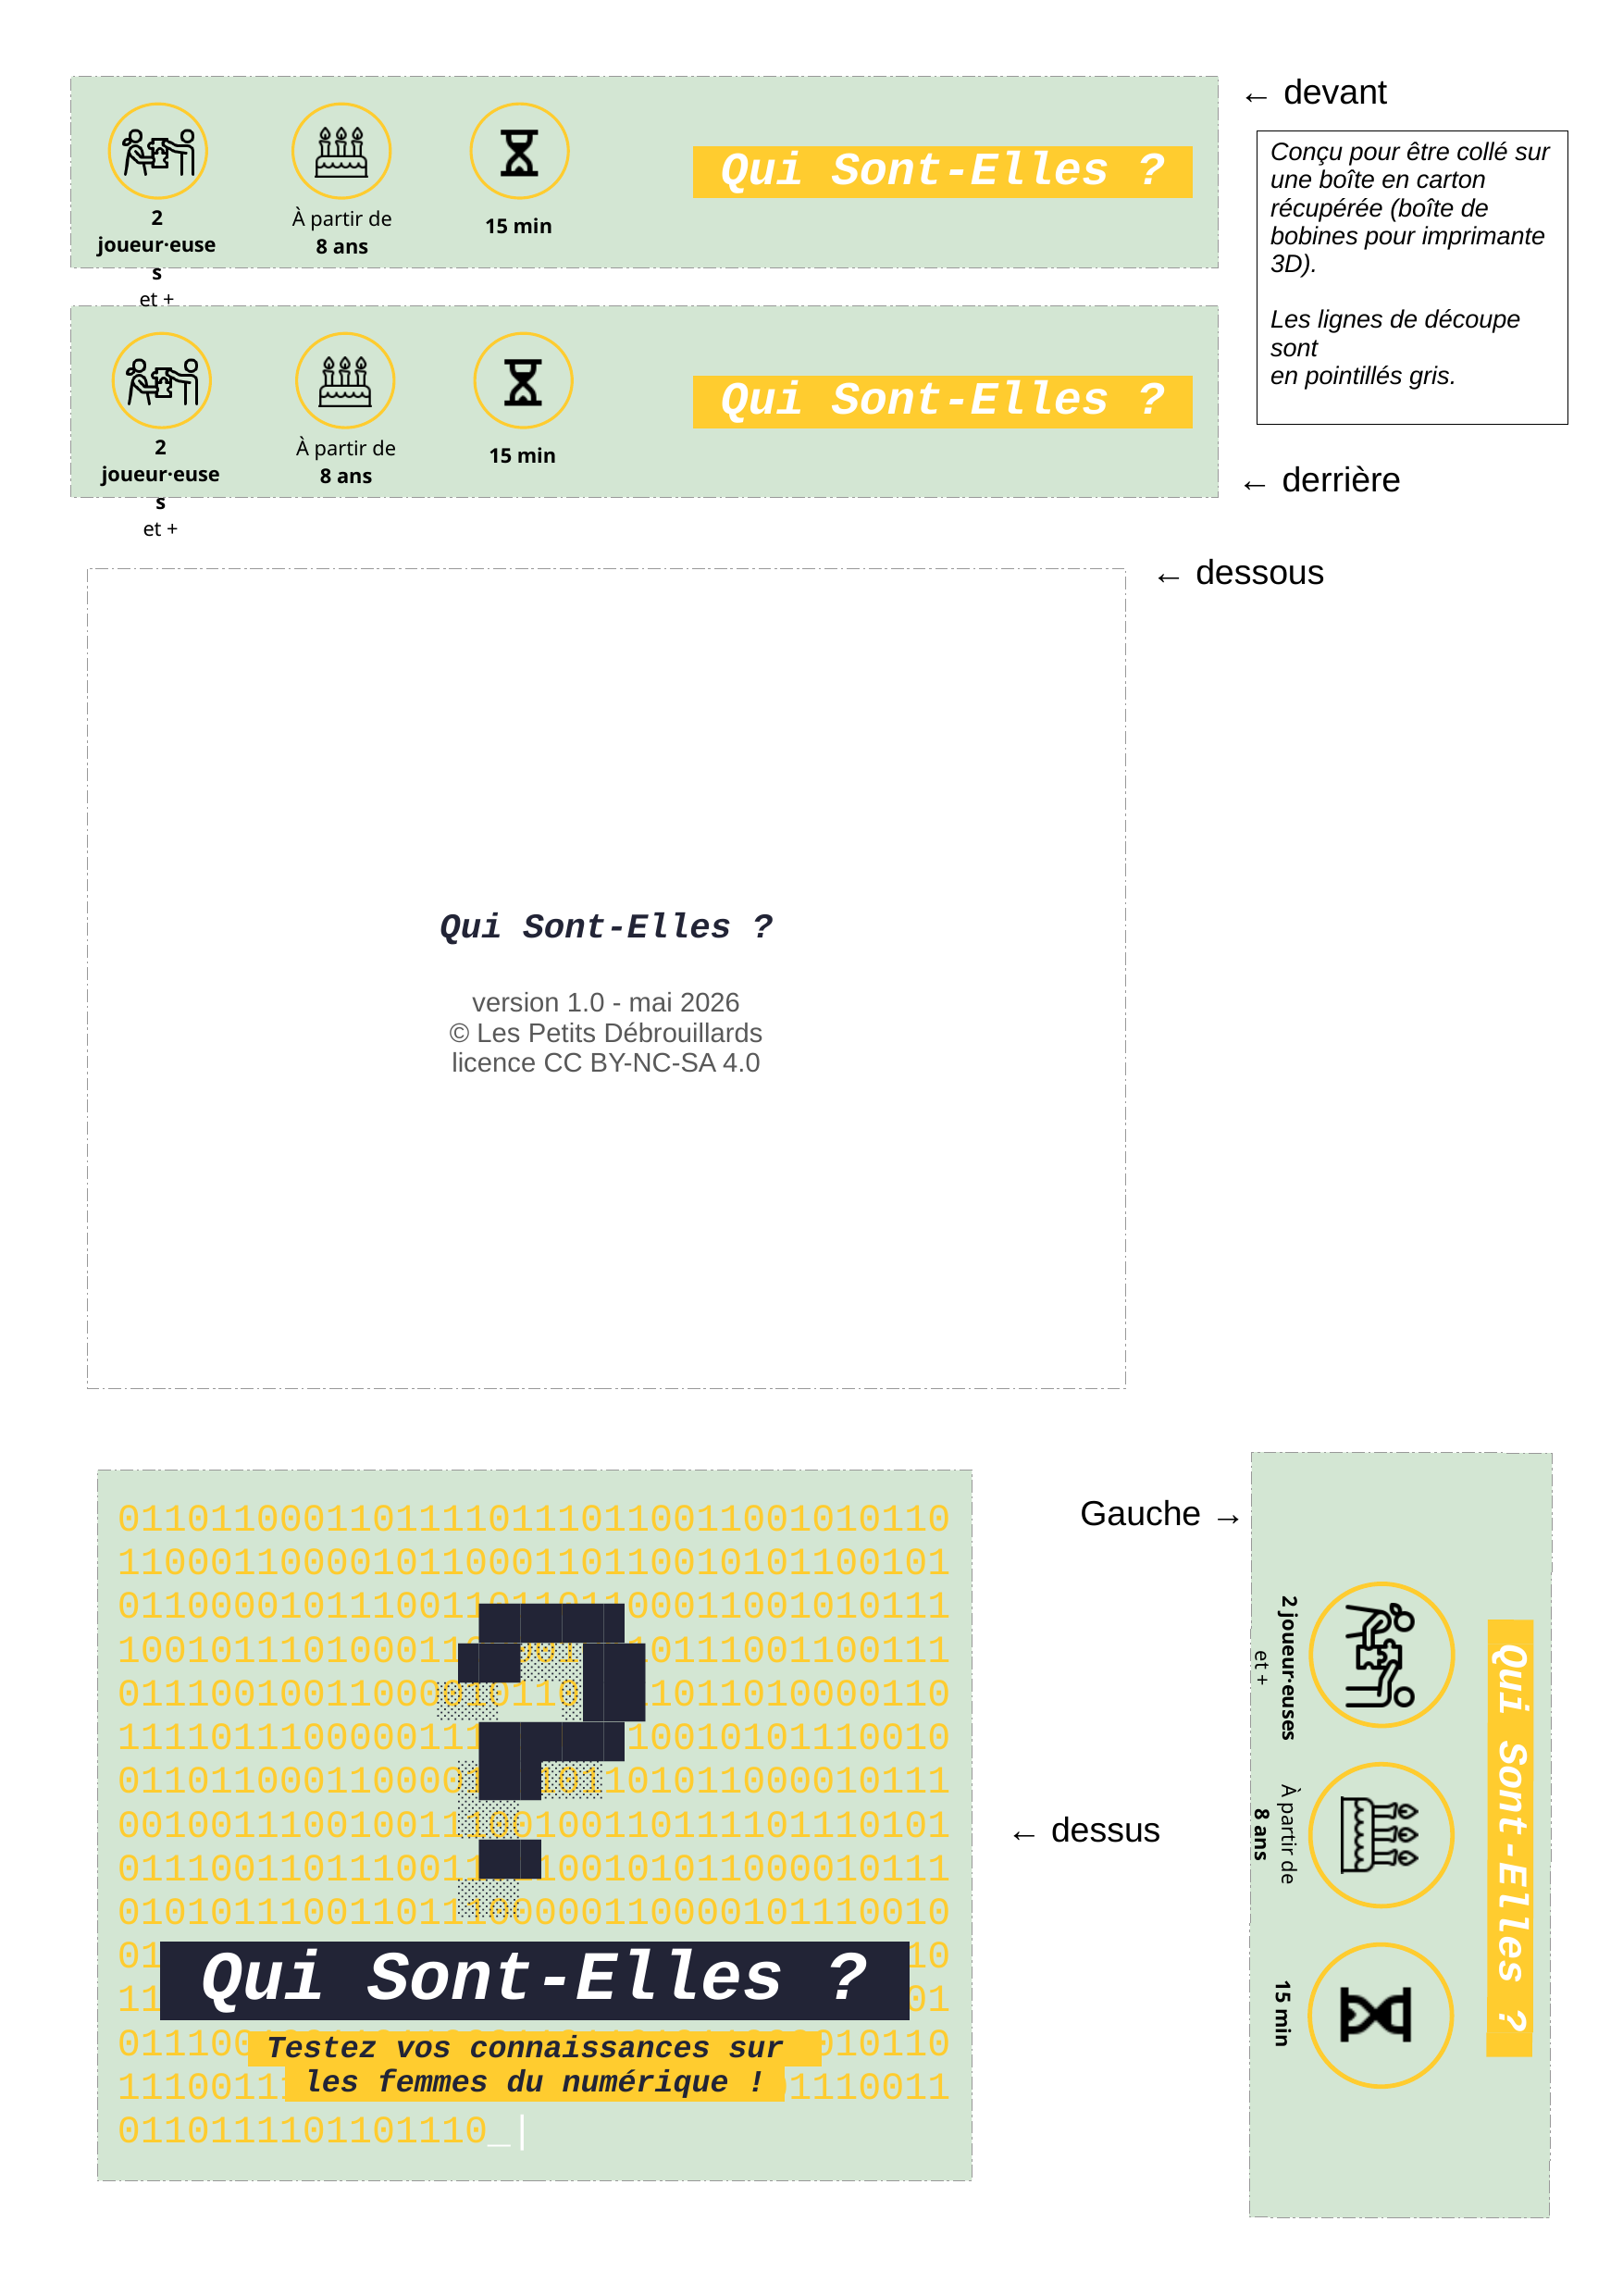

← devant
 Qui Sont-Elles ?
Conçu pour être collé sur une boîte en carton récupérée (boîte de bobines pour imprimante 3D).
Les lignes de découpe sont
en pointillés gris.
2 joueur·euses
et +
À partir de
8 ans
15 min
 Qui Sont-Elles ?
2 joueur·euses
et +
À partir de
8 ans
15 min
← derrière
← dessous
Qui Sont-Elles ?
version 1.0 - mai 2026
© Les Petits Débrouillards
licence CC BY-NC-SA 4.0
Gauche →
0110110001101111011101100110010101101100011000010110001101100101011001010110000101110011011011000110010101111001011101000110000101101110011001110111001001100001011011110110100001101111011100000111000001100101011100100110110001100001011011010110000101110010011100100111001001101111011101010111001101110011011001010110000101110101011100110111000001100001011100100110001101101011011010100110111101101110011001010111001101110000011001010111001001101100011011010110000101101110011101110110100101101100011100110110111101101110_|
 ███████
 ███░░░███
░░░ ░███
 ███████
 ░███░░░
 ░░░
 ███
 ░░░
2 joueur·euses
et +
À partir de
8 ans
← dessus
 Qui Sont-Elles ?
# Qui Sont-Elles ?
15 min
 Testez vos connaissances sur 
 les femmes du numérique !